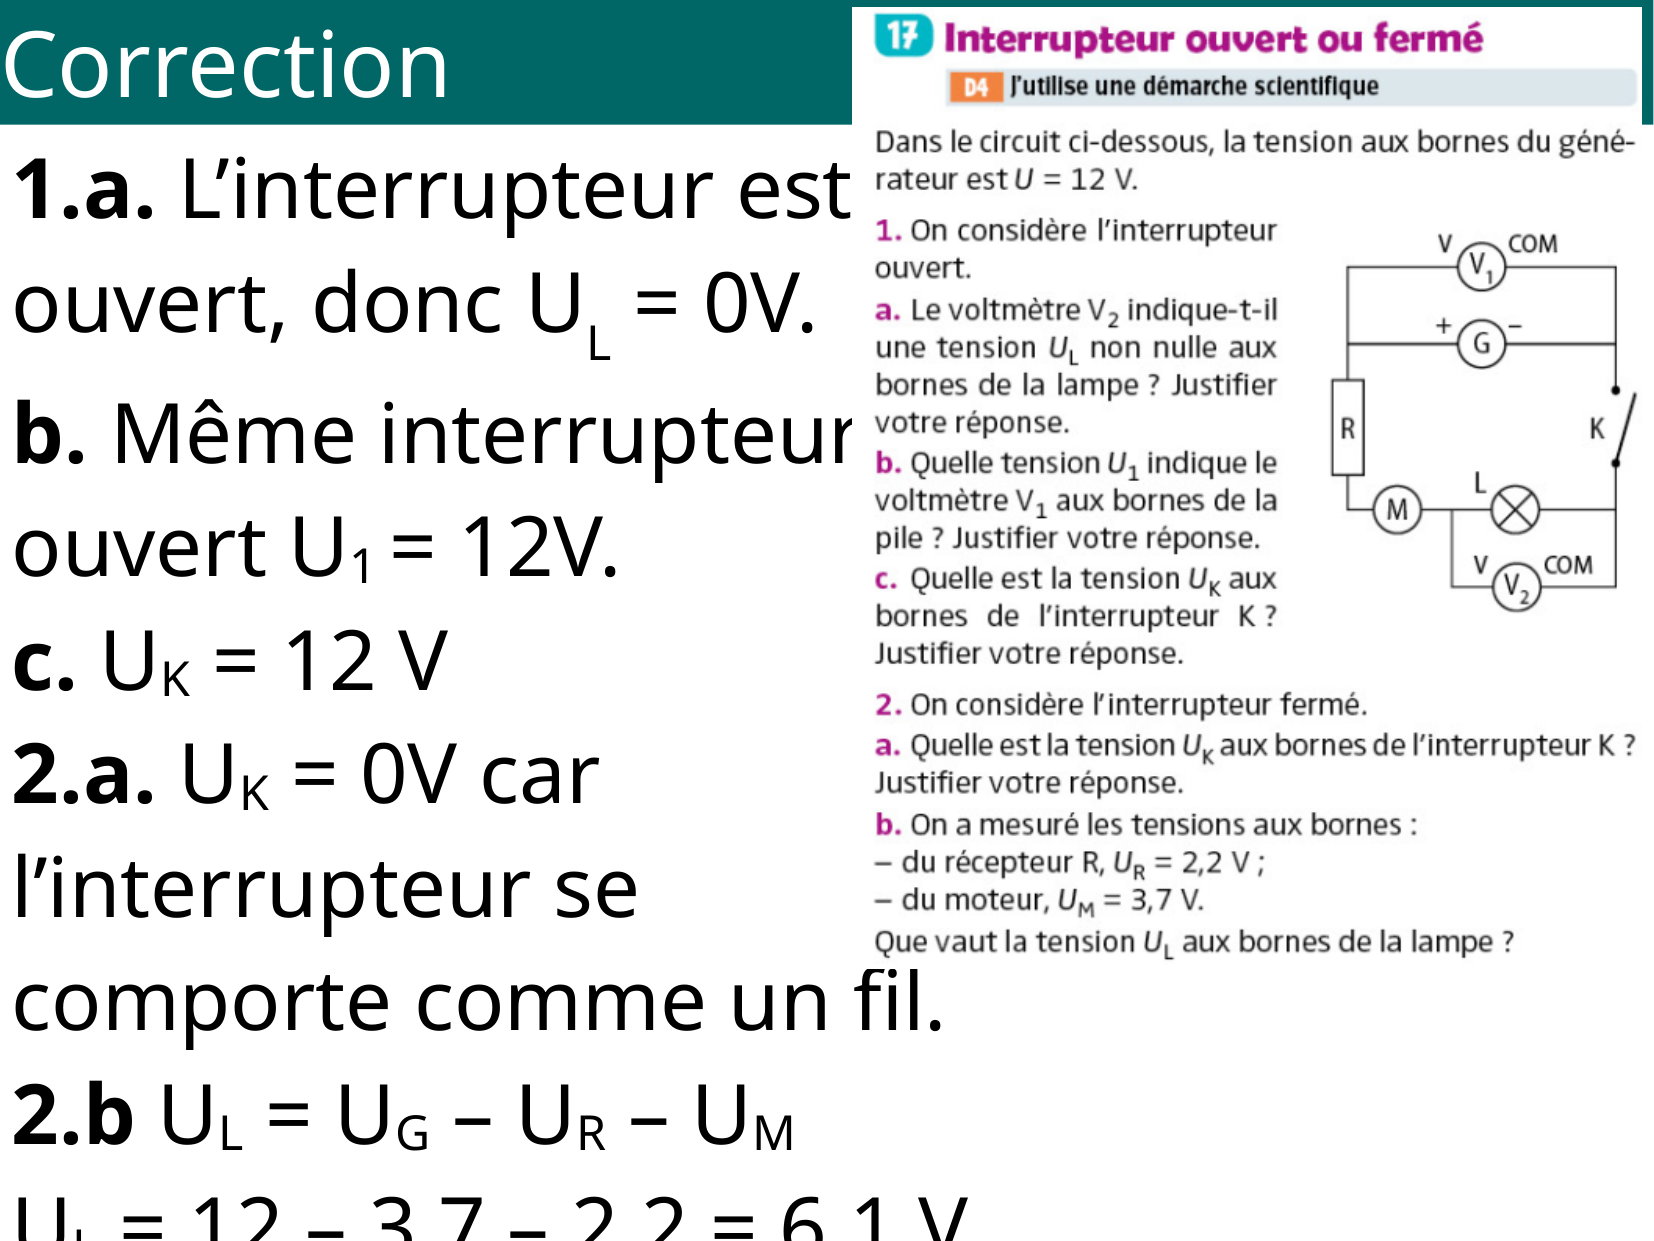

# Correction
1.a. L’interrupteur est
ouvert, donc UL = 0V.
b. Même interrupteur
ouvert U1 = 12V.
c. UK = 12 V
2.a. UK = 0V car
l’interrupteur se
comporte comme un fil.
2.b UL = UG – UR – UM
UL = 12 – 3,7 – 2,2 = 6,1 V